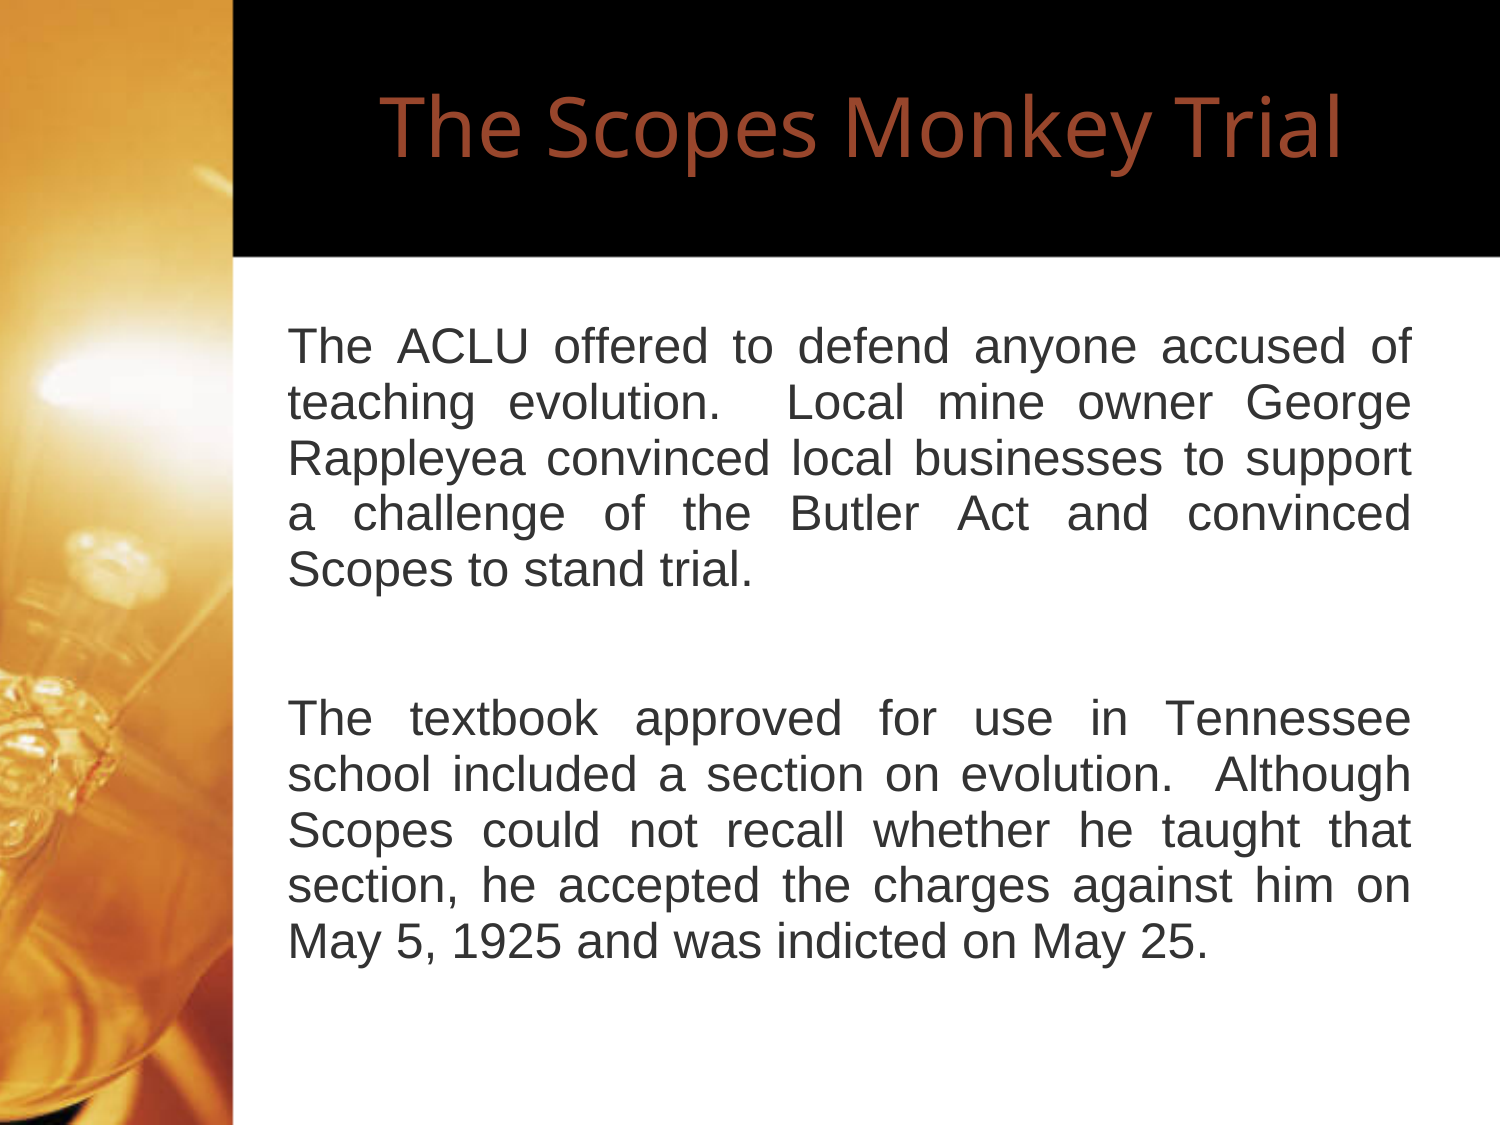

# The Scopes Monkey Trial
The ACLU offered to defend anyone accused of teaching evolution. Local mine owner George Rappleyea convinced local businesses to support a challenge of the Butler Act and convinced Scopes to stand trial.
The textbook approved for use in Tennessee school included a section on evolution. Although Scopes could not recall whether he taught that section, he accepted the charges against him on May 5, 1925 and was indicted on May 25.